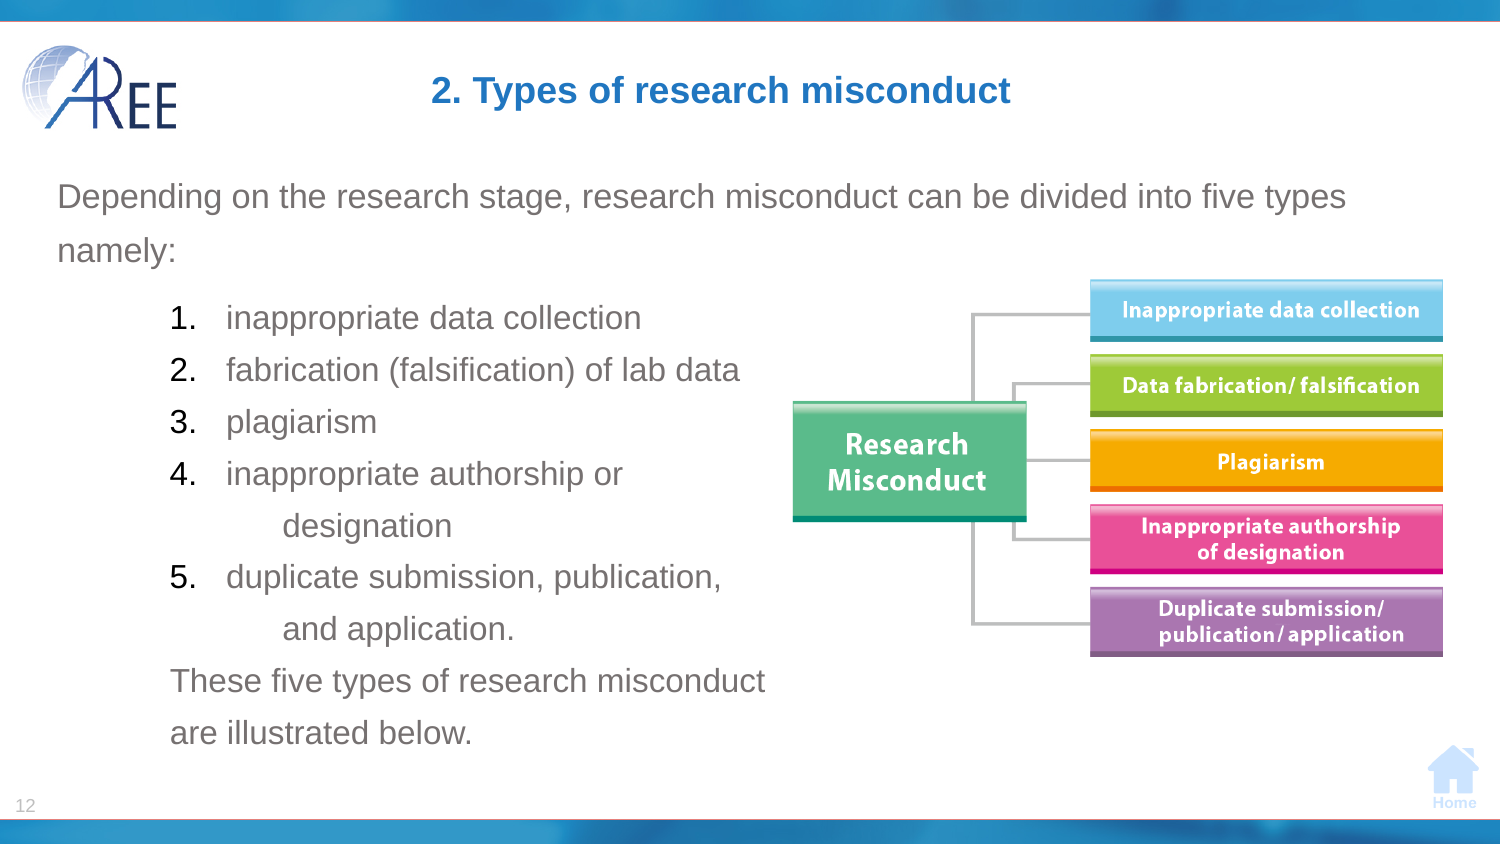

# 2. Types of research misconduct
Depending on the research stage, research misconduct can be divided into five types namely:
inappropriate data collection
fabrication (falsification) of lab data
plagiarism
inappropriate authorship or designation
duplicate submission, publication, and application.
These five types of research misconduct are illustrated below.
12